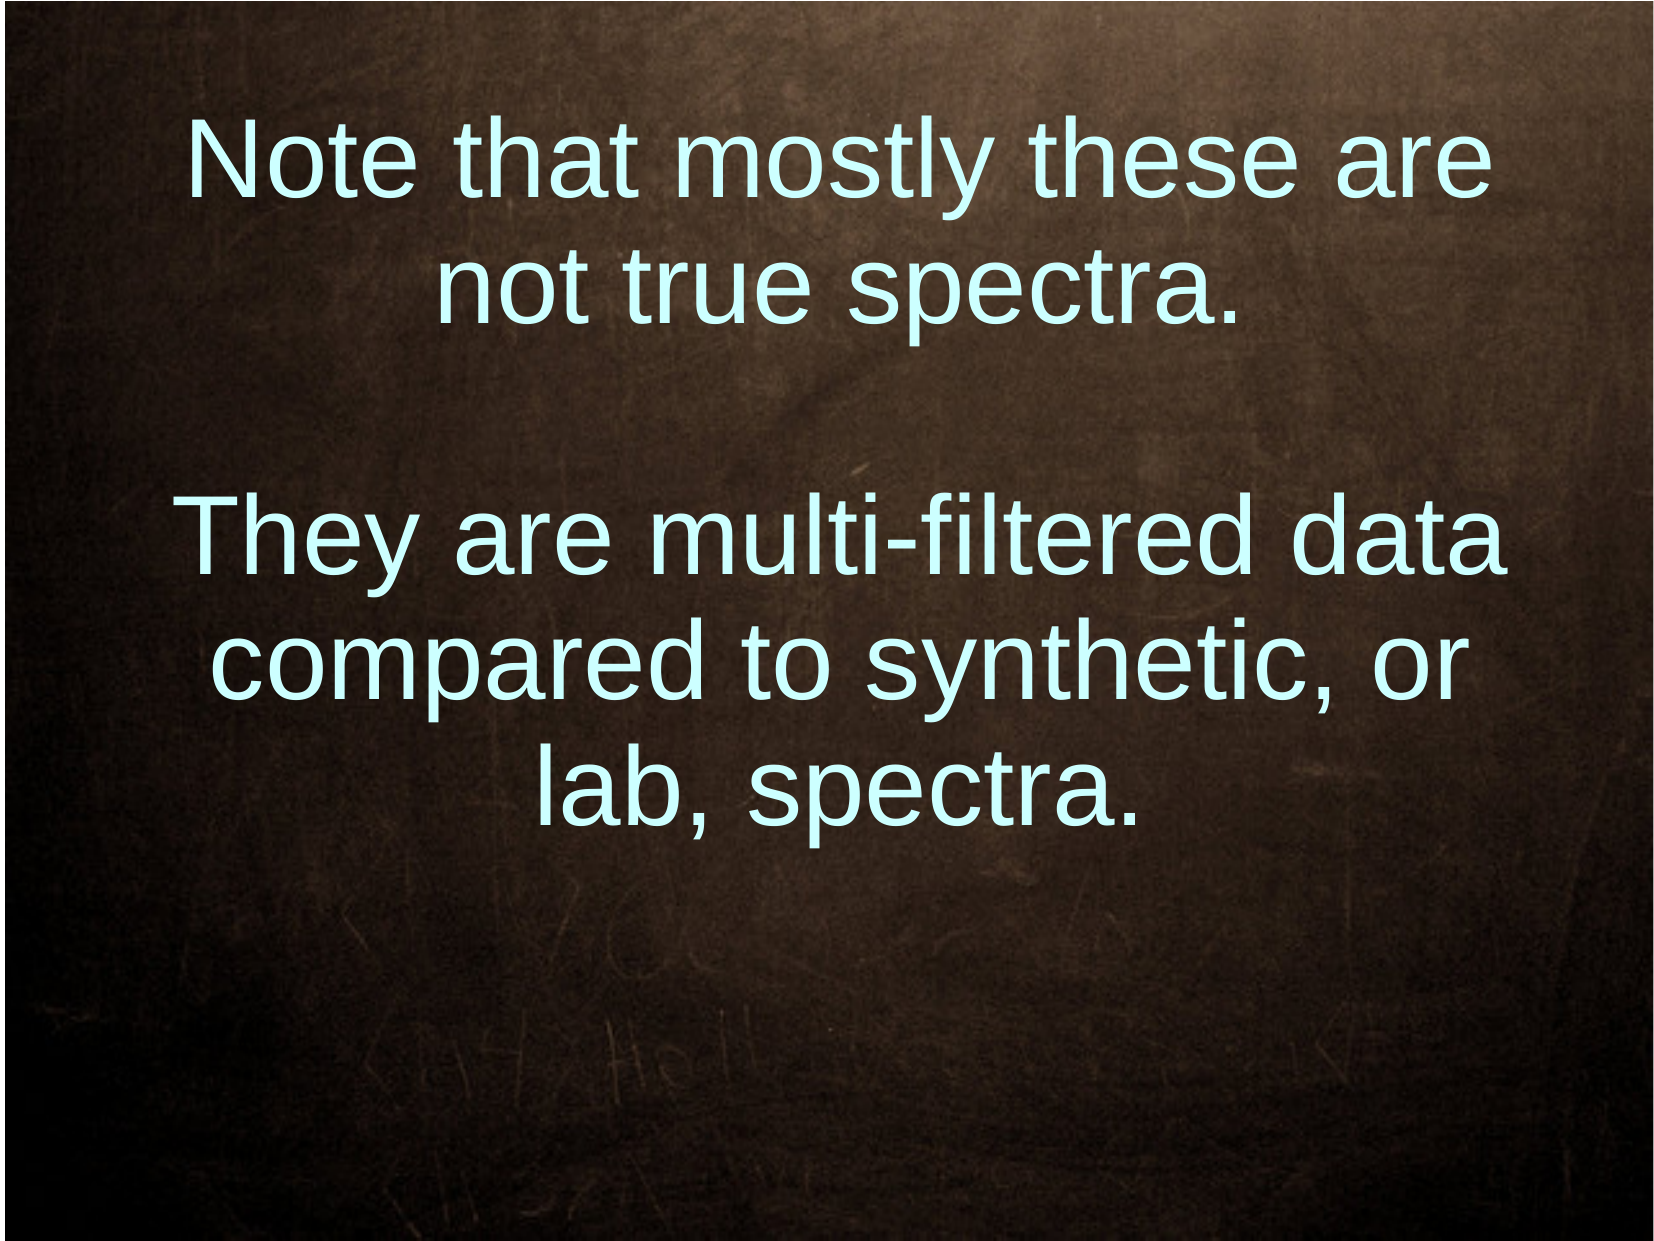

Note that mostly these are not true spectra.
They are multi-filtered data compared to synthetic, or lab, spectra.